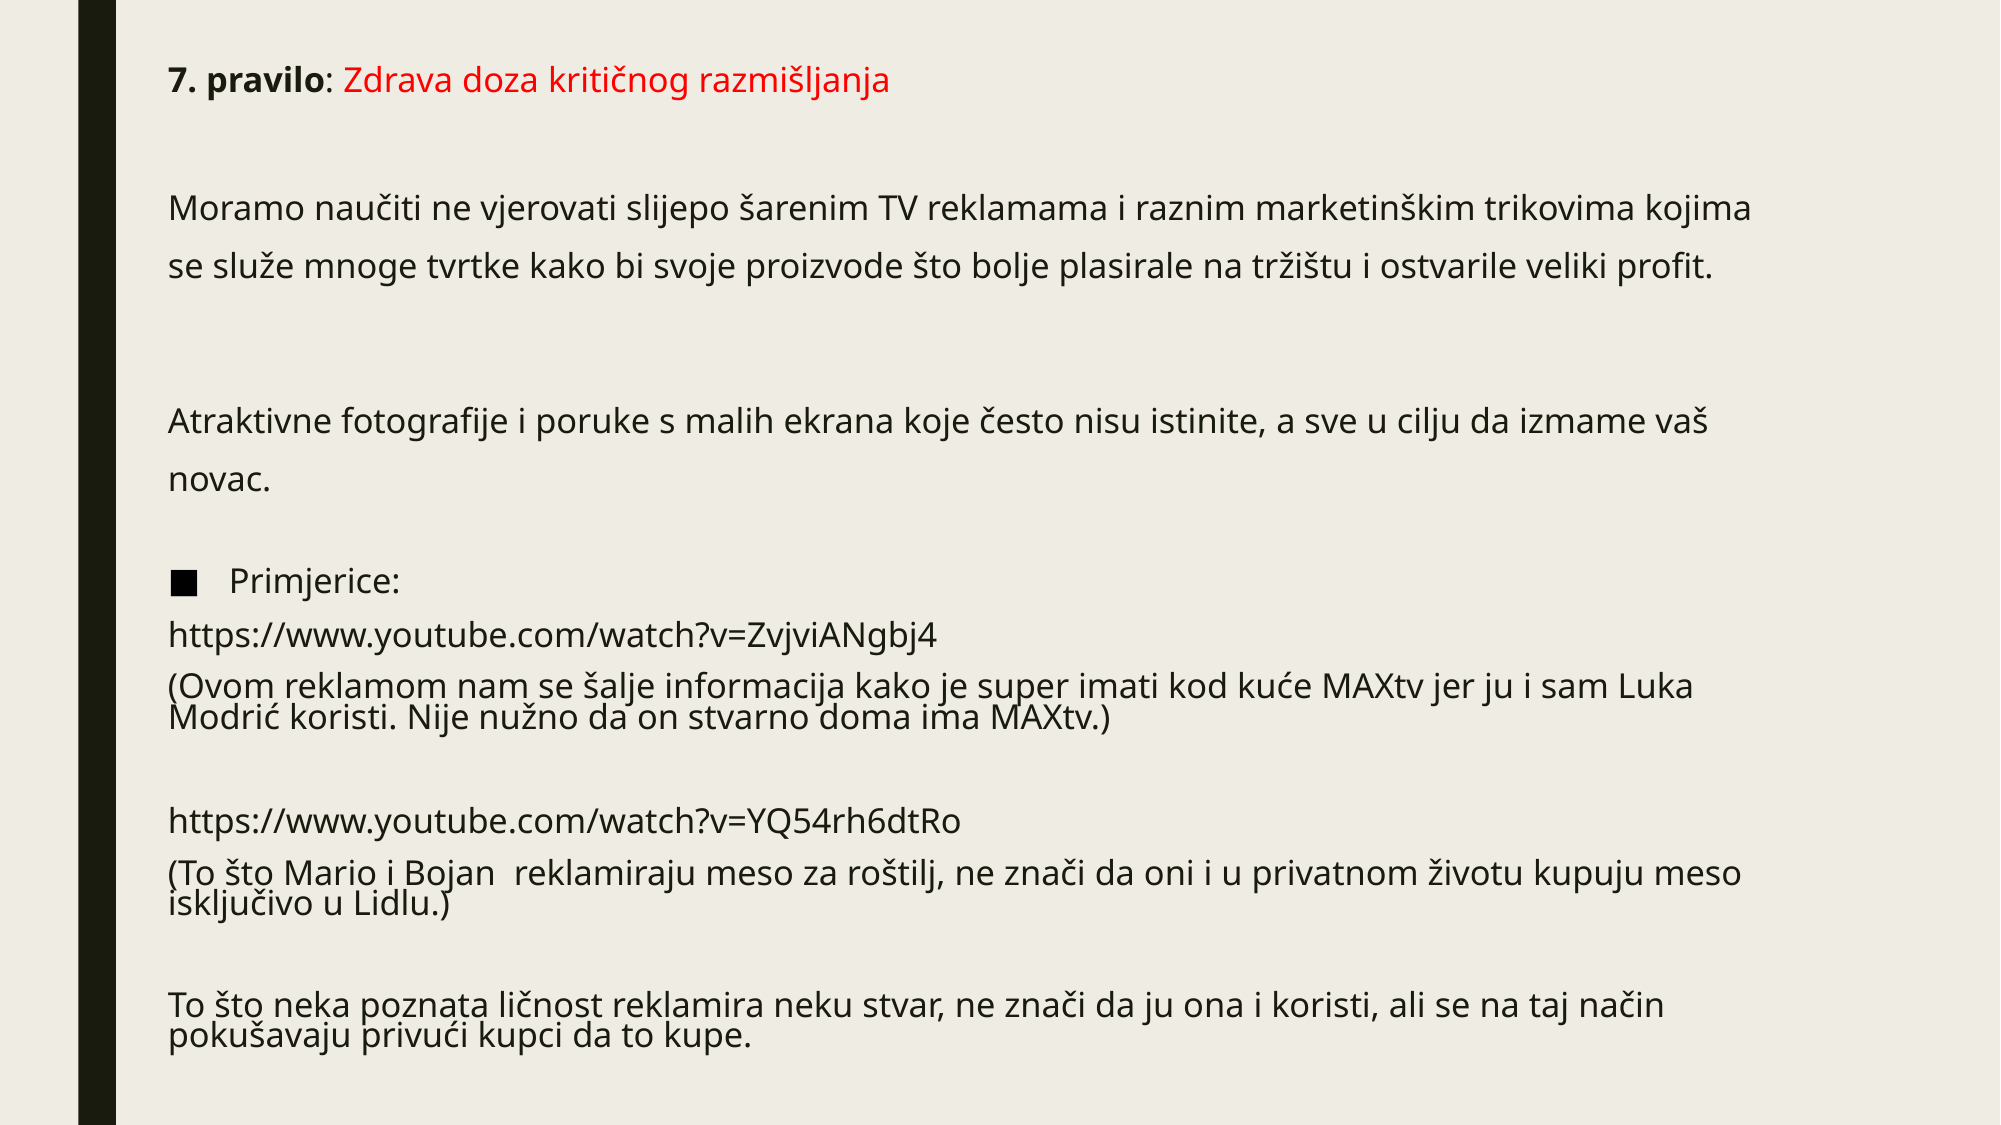

# 7. pravilo: Zdrava doza kritičnog razmišljanja
Moramo naučiti ne vjerovati slijepo šarenim TV reklamama i raznim marketinškim trikovima kojima se služe mnoge tvrtke kako bi svoje proizvode što bolje plasirale na tržištu i ostvarile veliki profit.
Atraktivne fotografije i poruke s malih ekrana koje često nisu istinite, a sve u cilju da izmame vaš novac.
Primjerice:
https://www.youtube.com/watch?v=ZvjviANgbj4
(Ovom reklamom nam se šalje informacija kako je super imati kod kuće MAXtv jer ju i sam Luka Modrić koristi. Nije nužno da on stvarno doma ima MAXtv.)
https://www.youtube.com/watch?v=YQ54rh6dtRo
(To što Mario i Bojan reklamiraju meso za roštilj, ne znači da oni i u privatnom životu kupuju meso isključivo u Lidlu.)
To što neka poznata ličnost reklamira neku stvar, ne znači da ju ona i koristi, ali se na taj način pokušavaju privući kupci da to kupe.